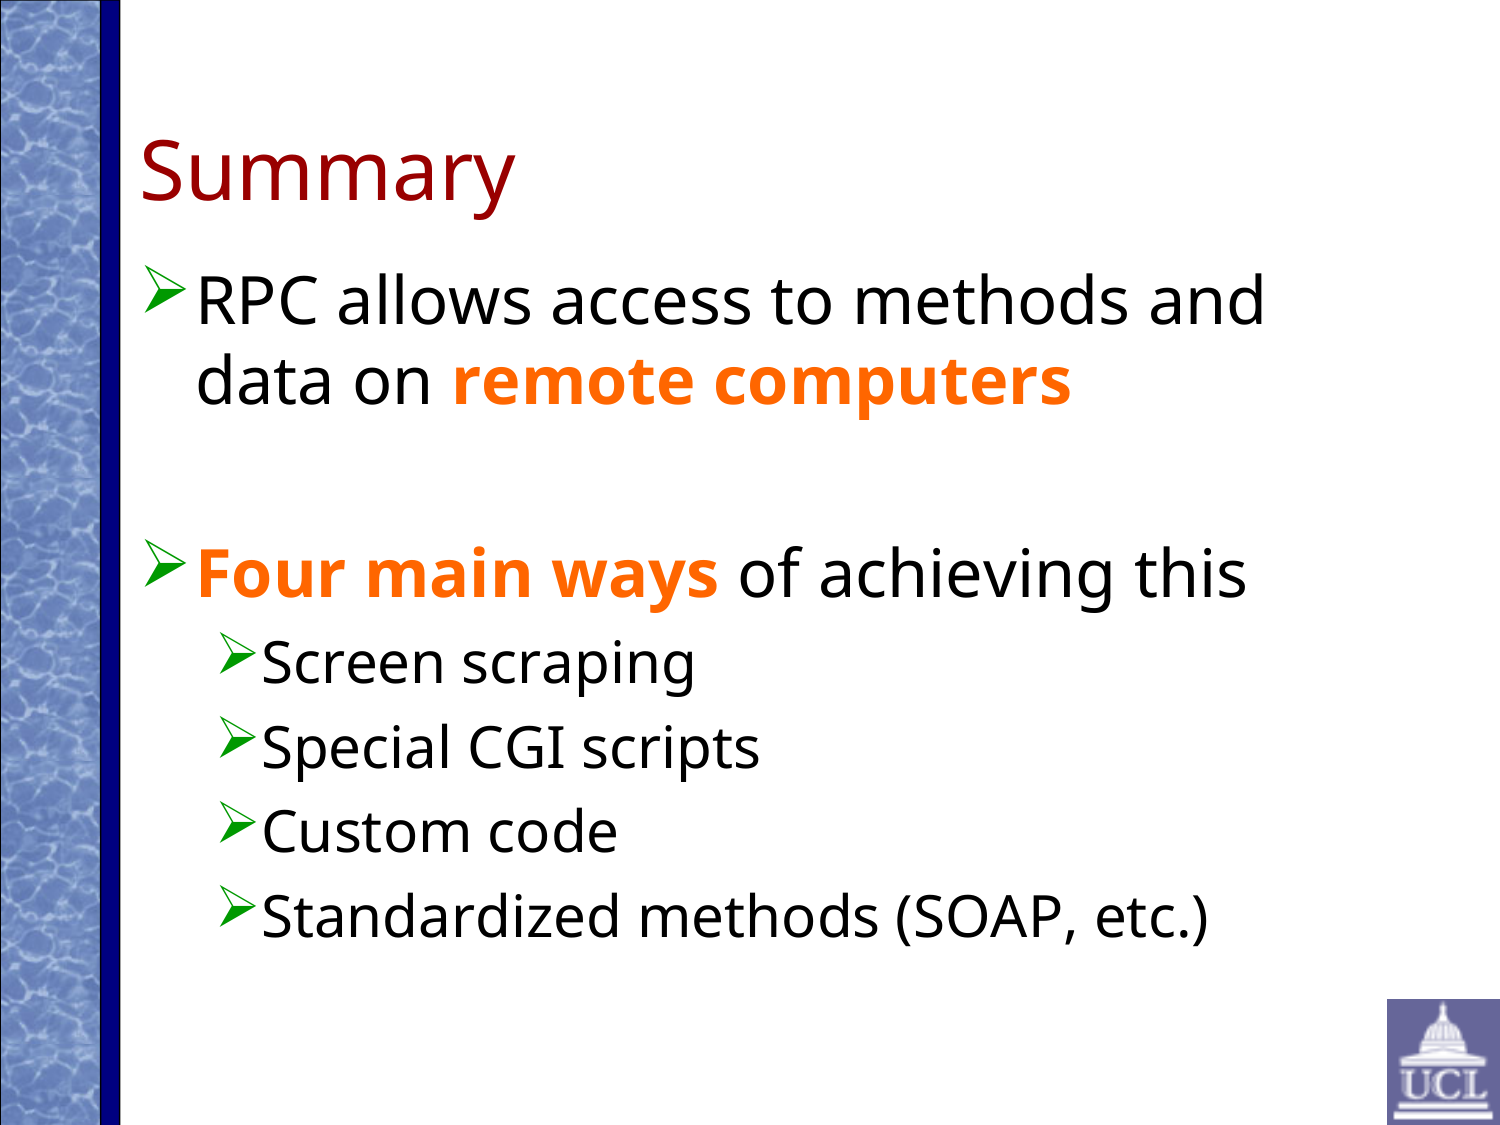

# Summary
RPC allows access to methods and data on remote computers
Four main ways of achieving this
Screen scraping
Special CGI scripts
Custom code
Standardized methods (SOAP, etc.)